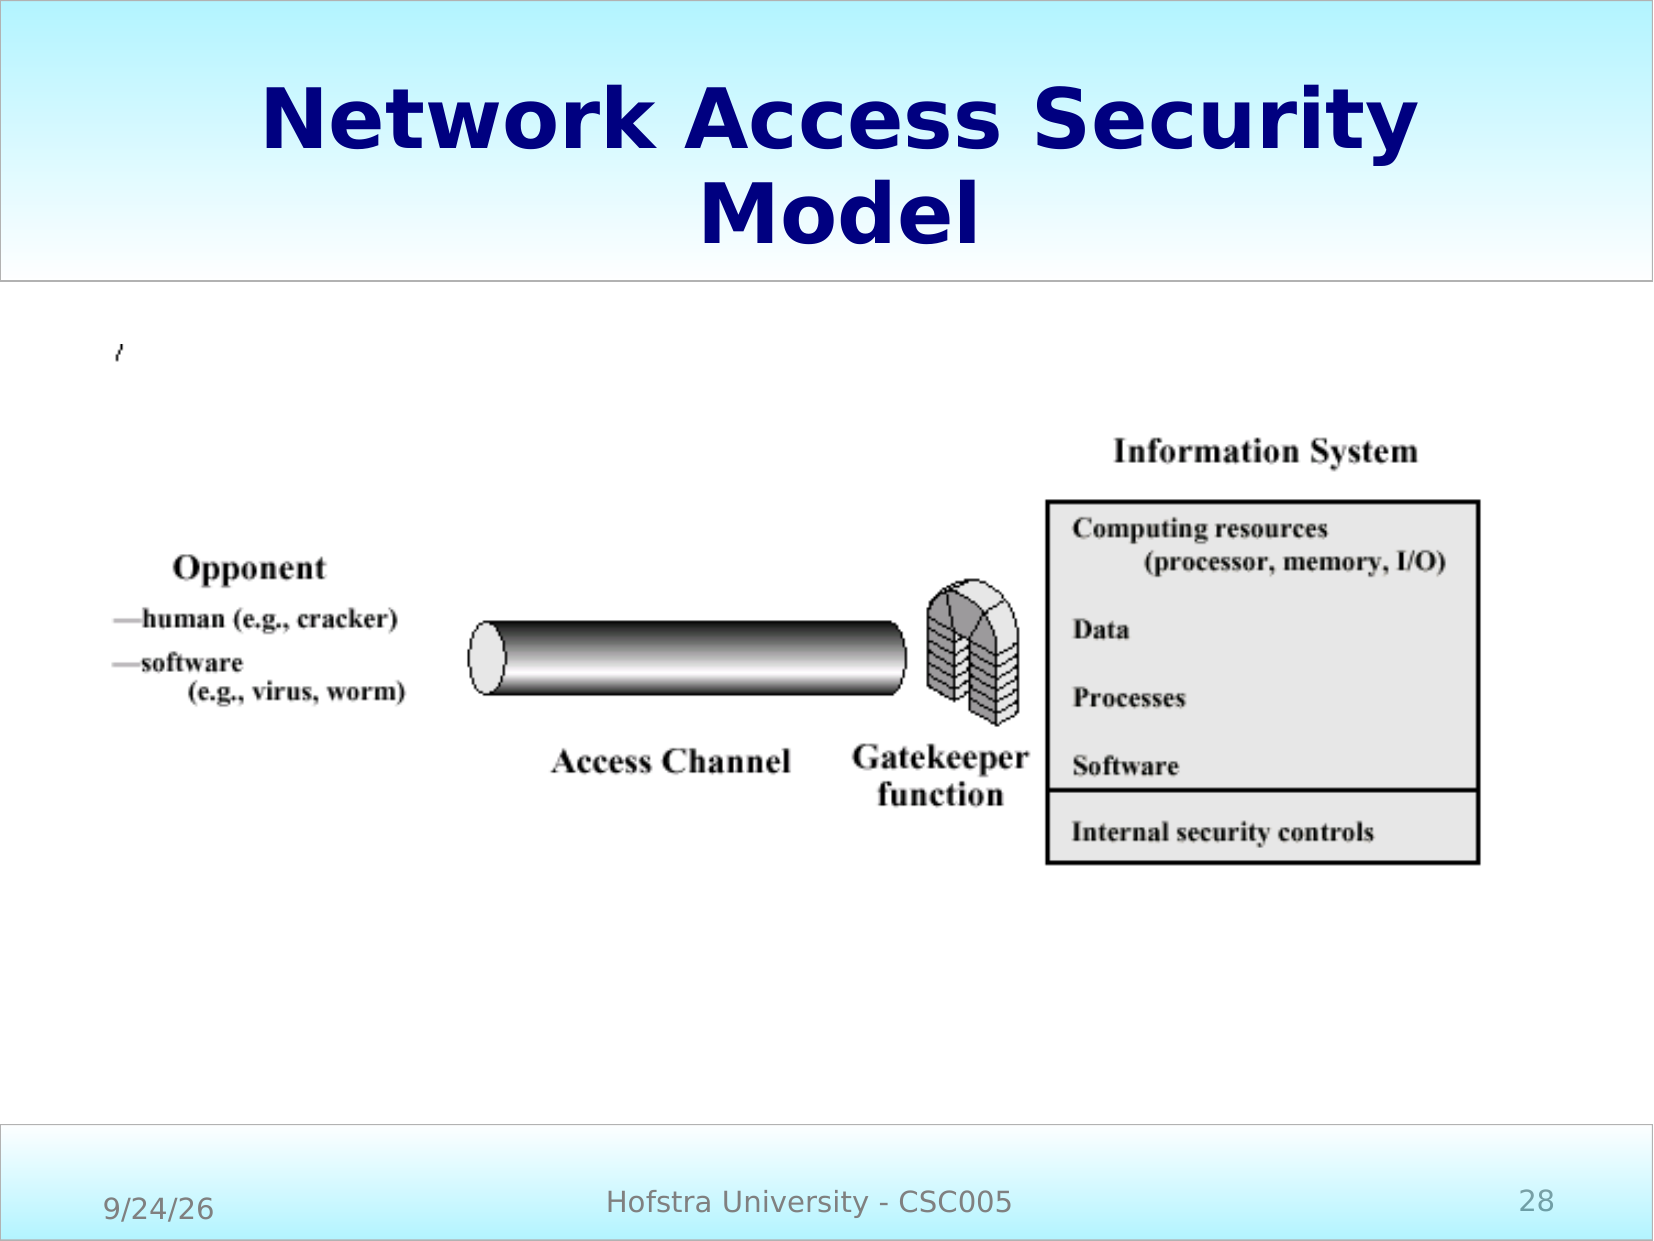

# Network Access Security Model
28
Hofstra University - CSC005